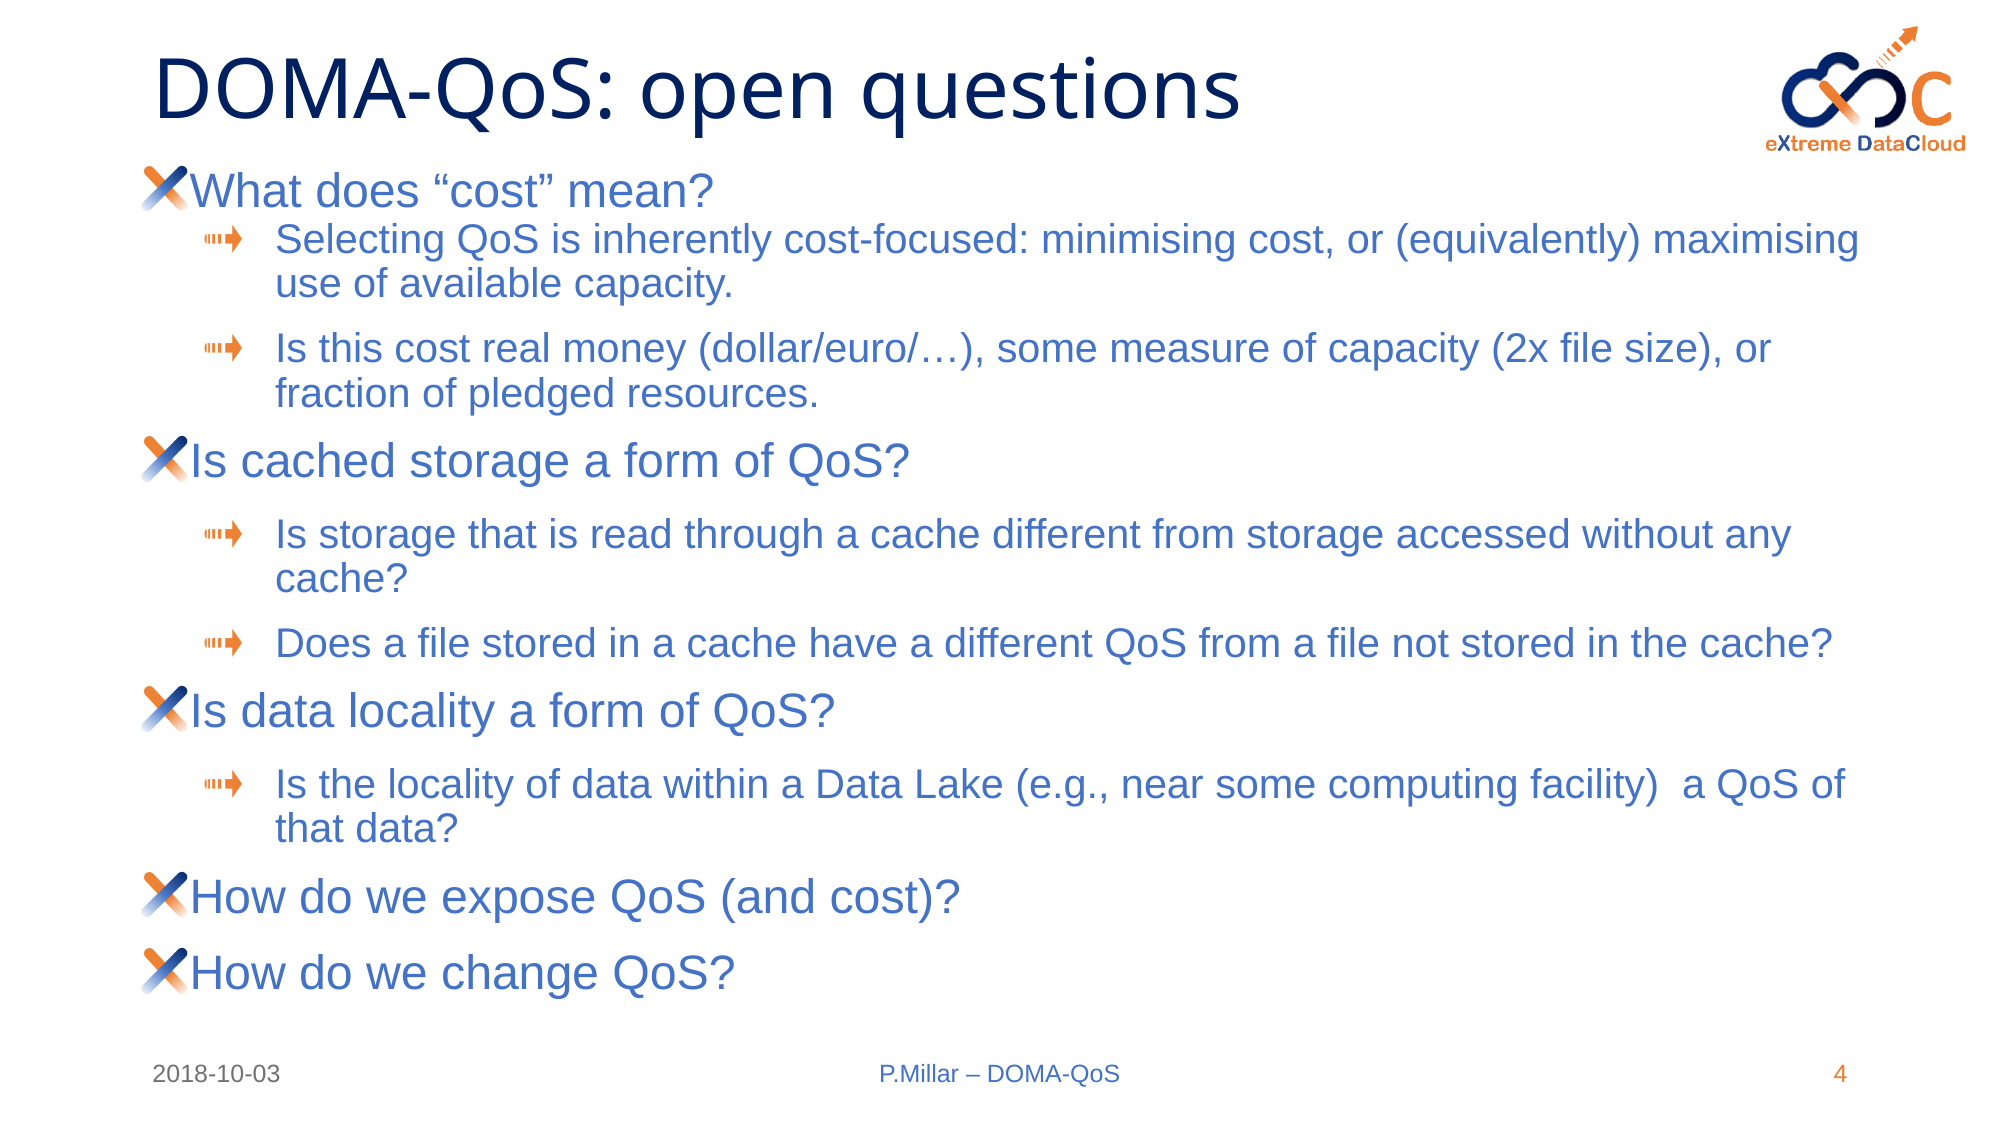

# DOMA-QoS: open questions
What does “cost” mean?
Selecting QoS is inherently cost-focused: minimising cost, or (equivalently) maximising use of available capacity.
Is this cost real money (dollar/euro/…), some measure of capacity (2x file size), or fraction of pledged resources.
Is cached storage a form of QoS?
Is storage that is read through a cache different from storage accessed without any cache?
Does a file stored in a cache have a different QoS from a file not stored in the cache?
Is data locality a form of QoS?
Is the locality of data within a Data Lake (e.g., near some computing facility) a QoS of that data?
How do we expose QoS (and cost)?
How do we change QoS?
2018-10-03
P.Millar – DOMA-QoS